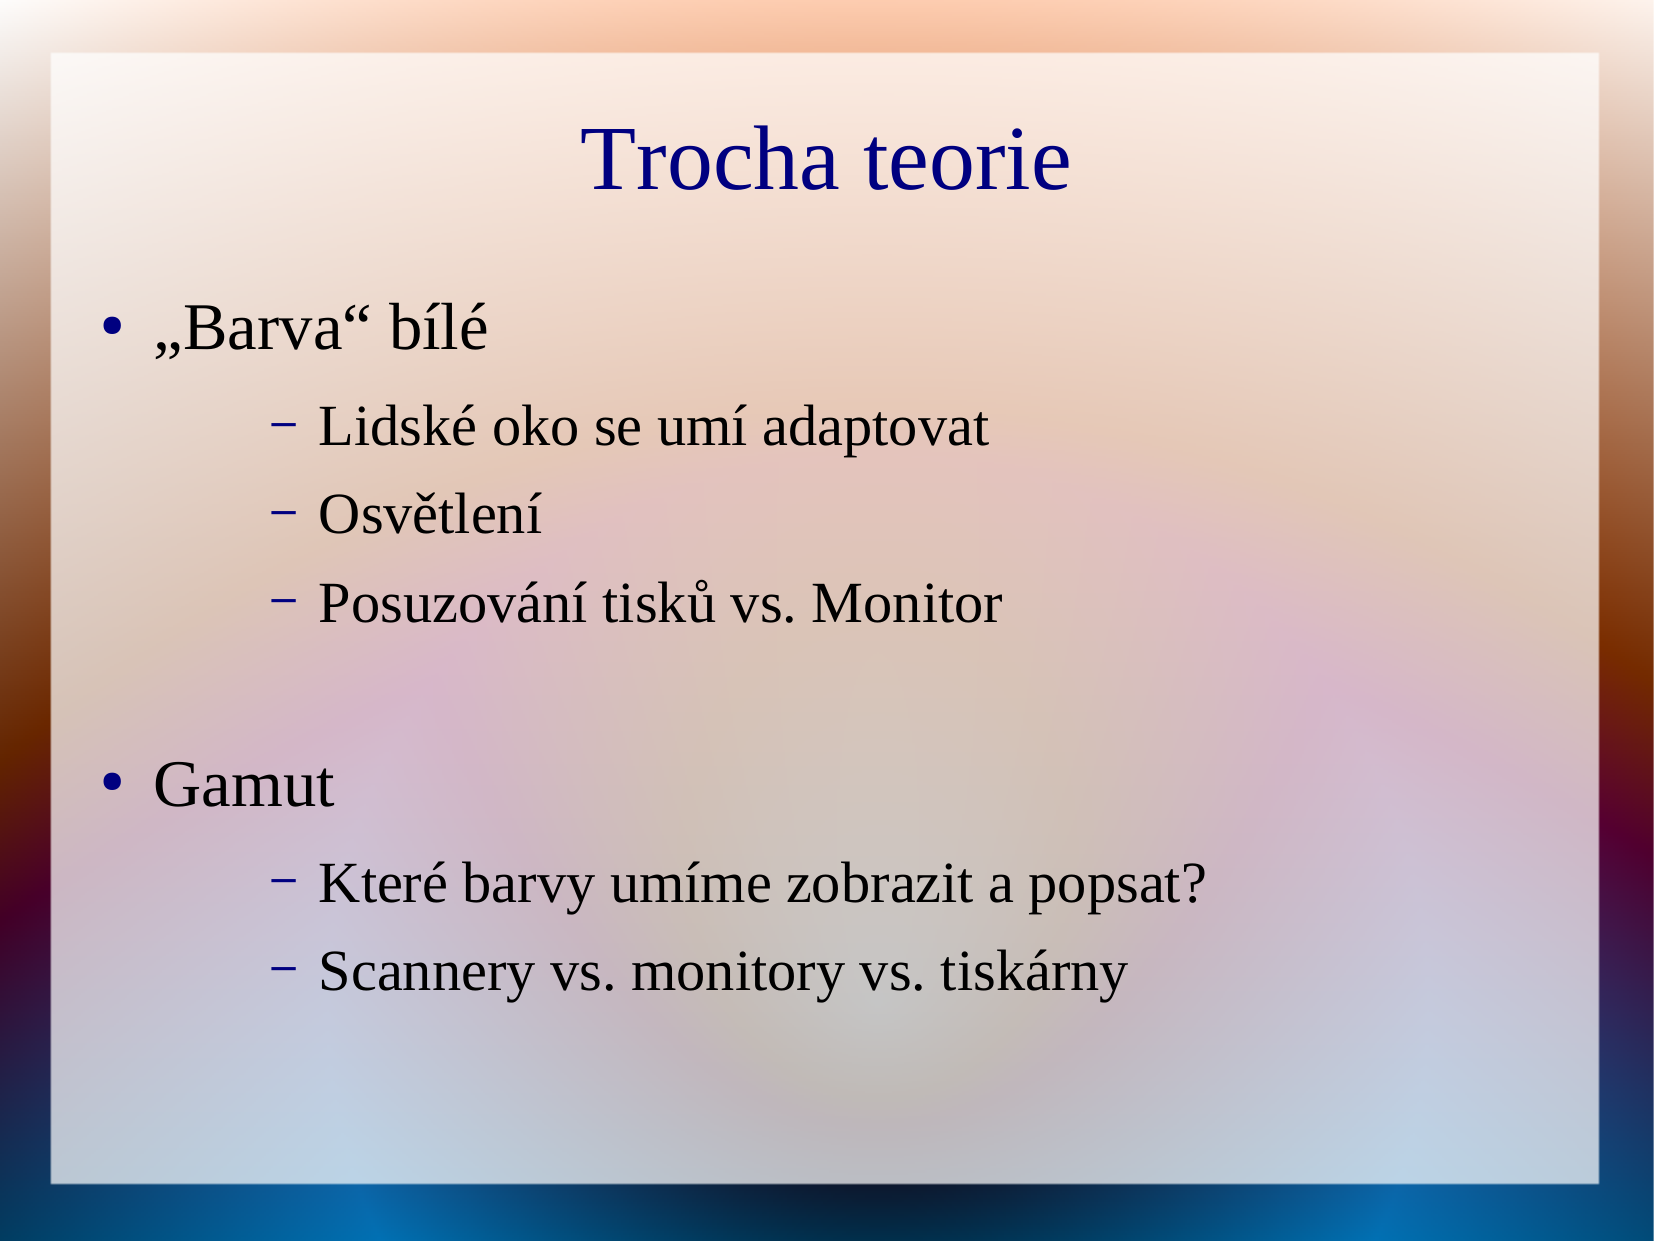

# Trocha teorie
„Barva“ bílé
Lidské oko se umí adaptovat
Osvětlení
Posuzování tisků vs. Monitor
Gamut
Které barvy umíme zobrazit a popsat?
Scannery vs. monitory vs. tiskárny